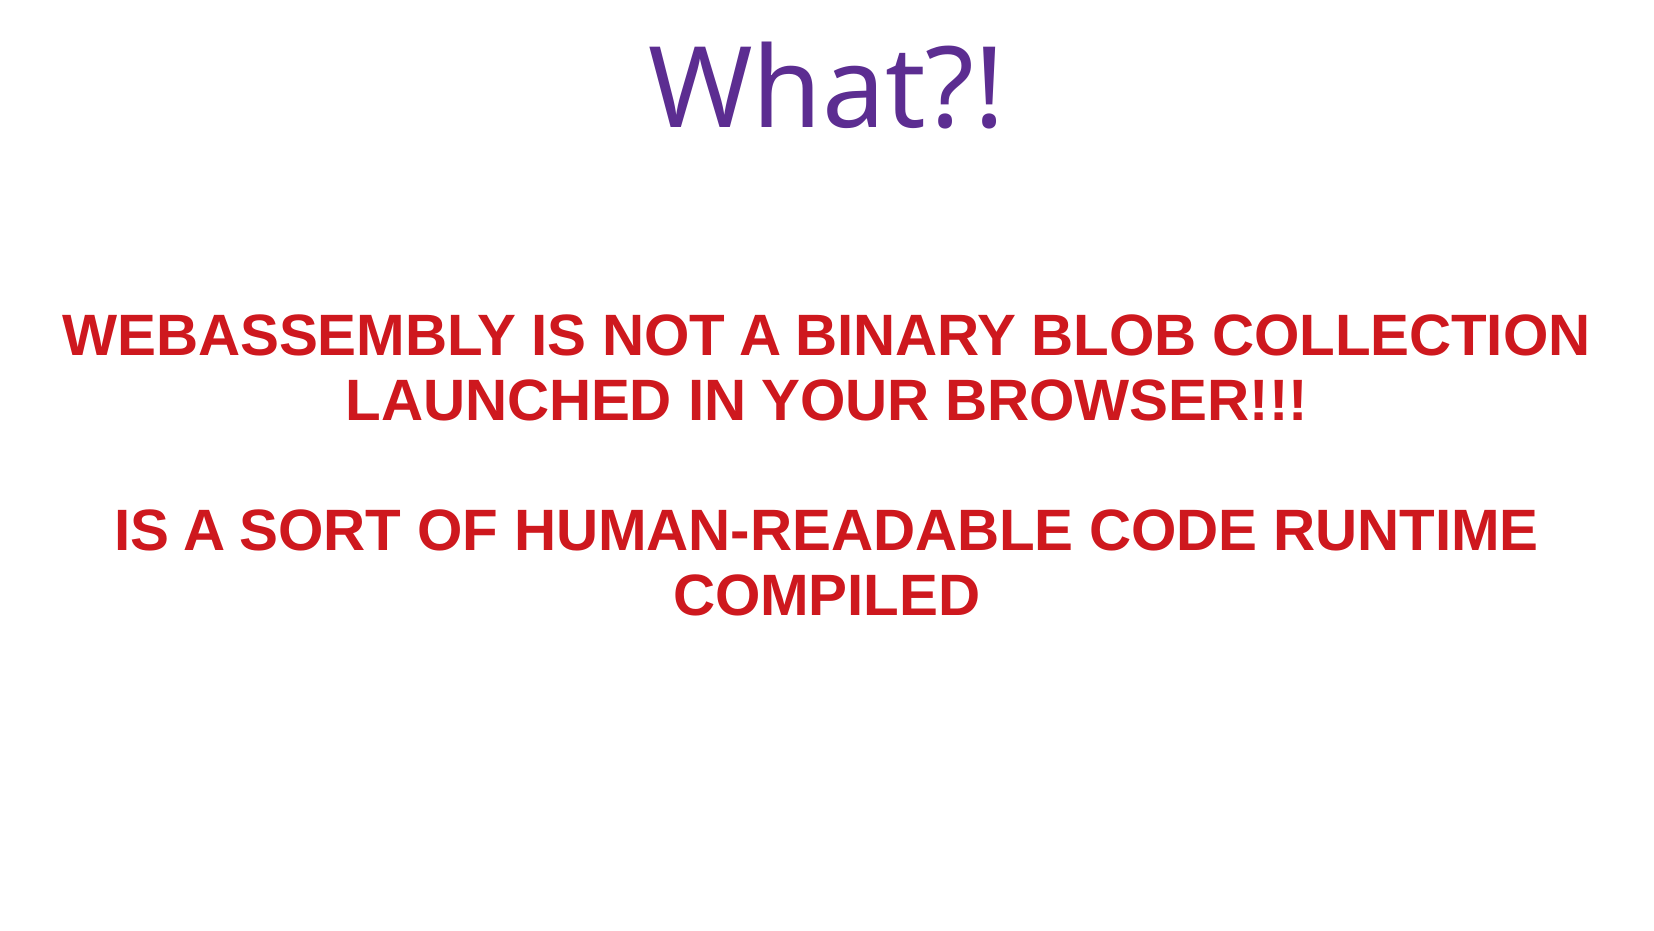

# What?!
WEBASSEMBLY IS NOT A BINARY BLOB COLLECTION LAUNCHED IN YOUR BROWSER!!!
IS A SORT OF HUMAN-READABLE CODE RUNTIME COMPILED